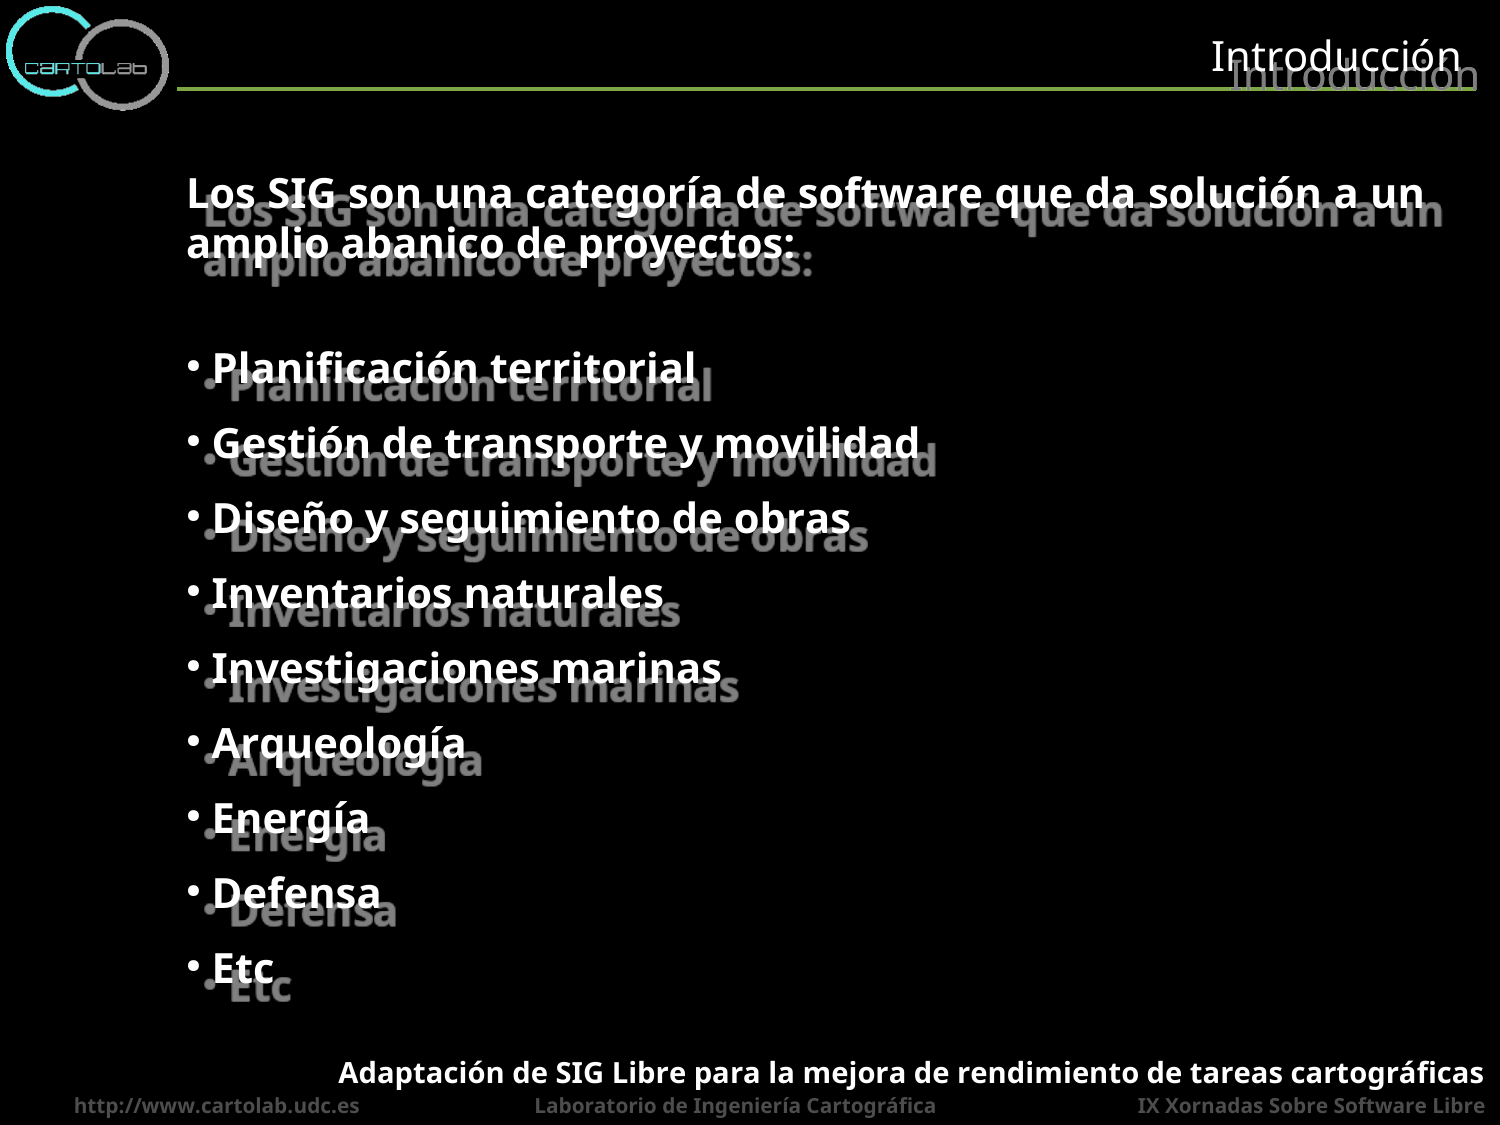

Introducción
Los SIG son una categoría de software que da solución a un amplio abanico de proyectos:
 Planificación territorial
 Gestión de transporte y movilidad
 Diseño y seguimiento de obras
 Inventarios naturales
 Investigaciones marinas
 Arqueología
 Energía
 Defensa
 Etc